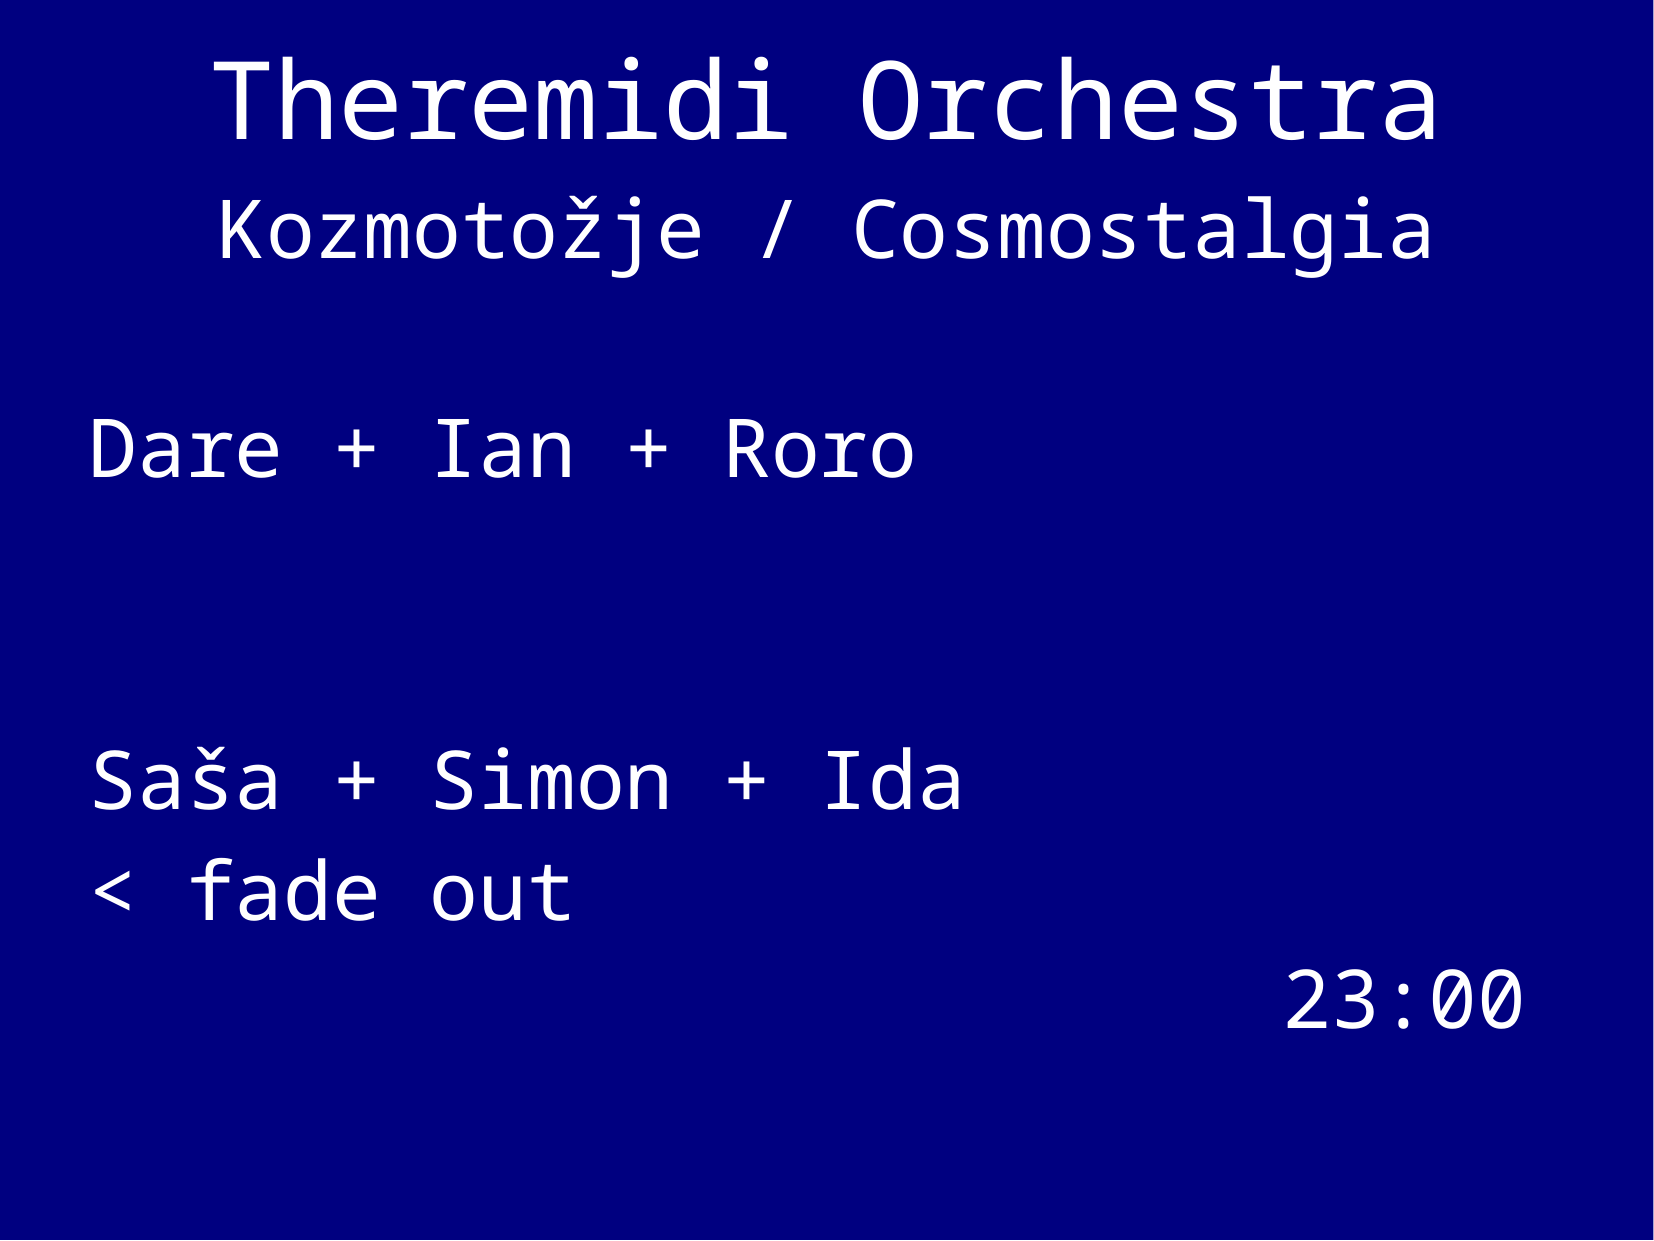

# Theremidi Orchestra Kozmotožje / Cosmostalgia
Dare + Ian + Roro
Saša + Simon + Ida
< fade out
23:00